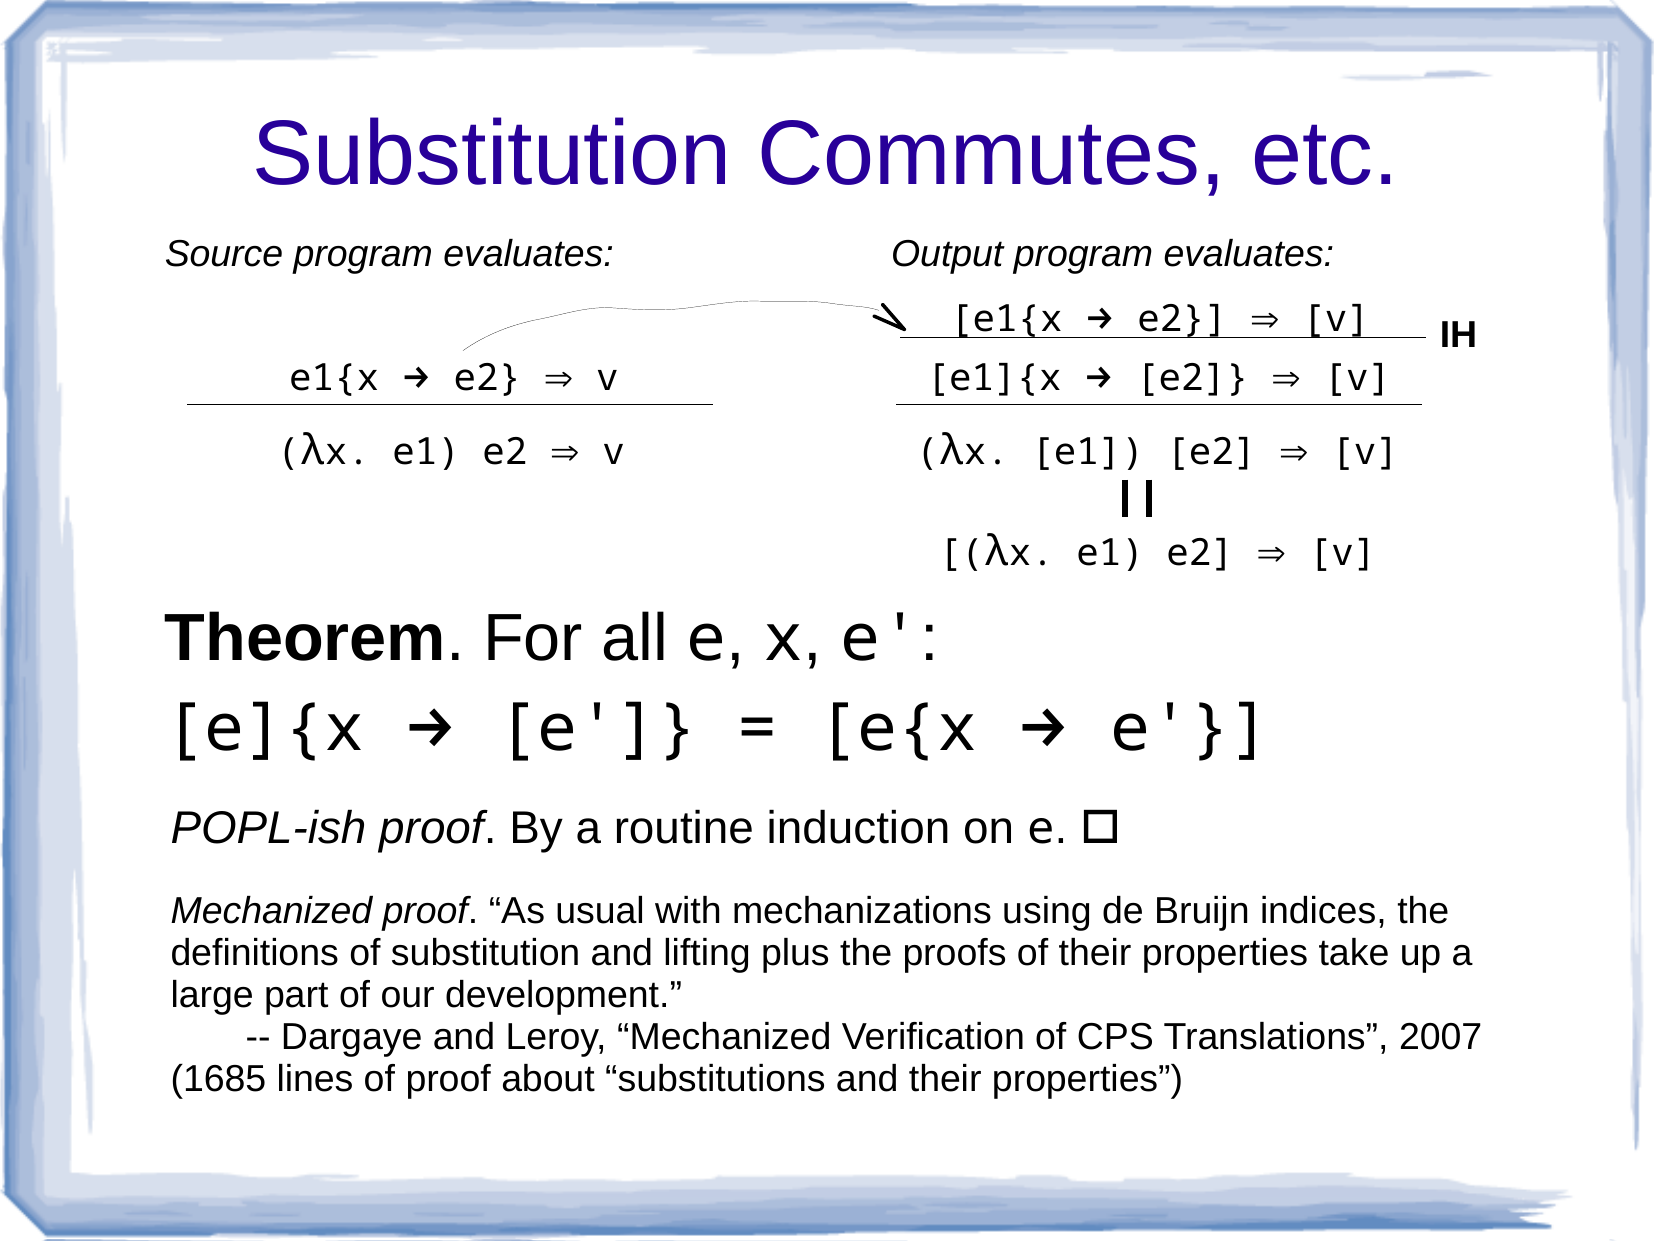

# Substitution Commutes, etc.
Source program evaluates:
Output program evaluates:
[e1{x → e2}] ⇒ [v]
IH
e1{x → e2} ⇒ v
(λx. e1) e2 ⇒ v
[e1]{x → [e2]} ⇒ [v]
(λx. [e1]) [e2] ⇒ [v]
[(λx. e1) e2] ⇒ [v]
Theorem. For all e, x, e':
[e]{x → [e']} = [e{x → e'}]
POPL-ish proof. By a routine induction on e. □
Mechanized proof. “As usual with mechanizations using de Bruijn indices, the definitions of substitution and lifting plus the proofs of their properties take up a large part of our development.”
	-- Dargaye and Leroy, “Mechanized Verification of CPS Translations”, 2007
(1685 lines of proof about “substitutions and their properties”)